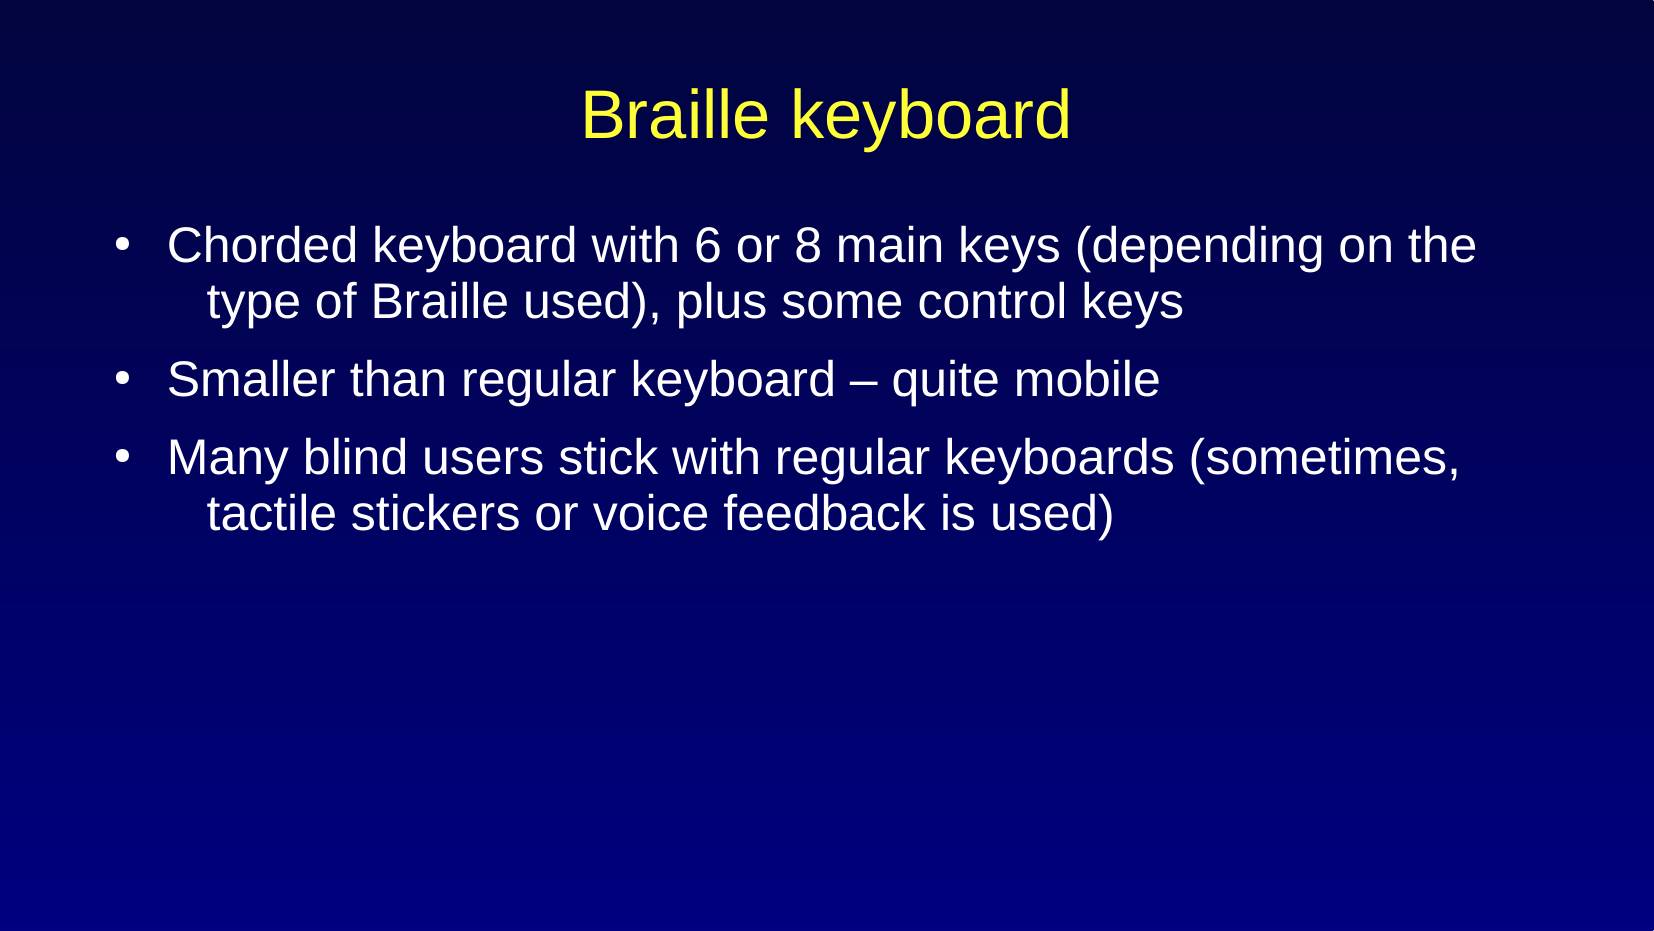

# Braille keyboard
Chorded keyboard with 6 or 8 main keys (depending on the type of Braille used), plus some control keys
Smaller than regular keyboard – quite mobile
Many blind users stick with regular keyboards (sometimes, tactile stickers or voice feedback is used)